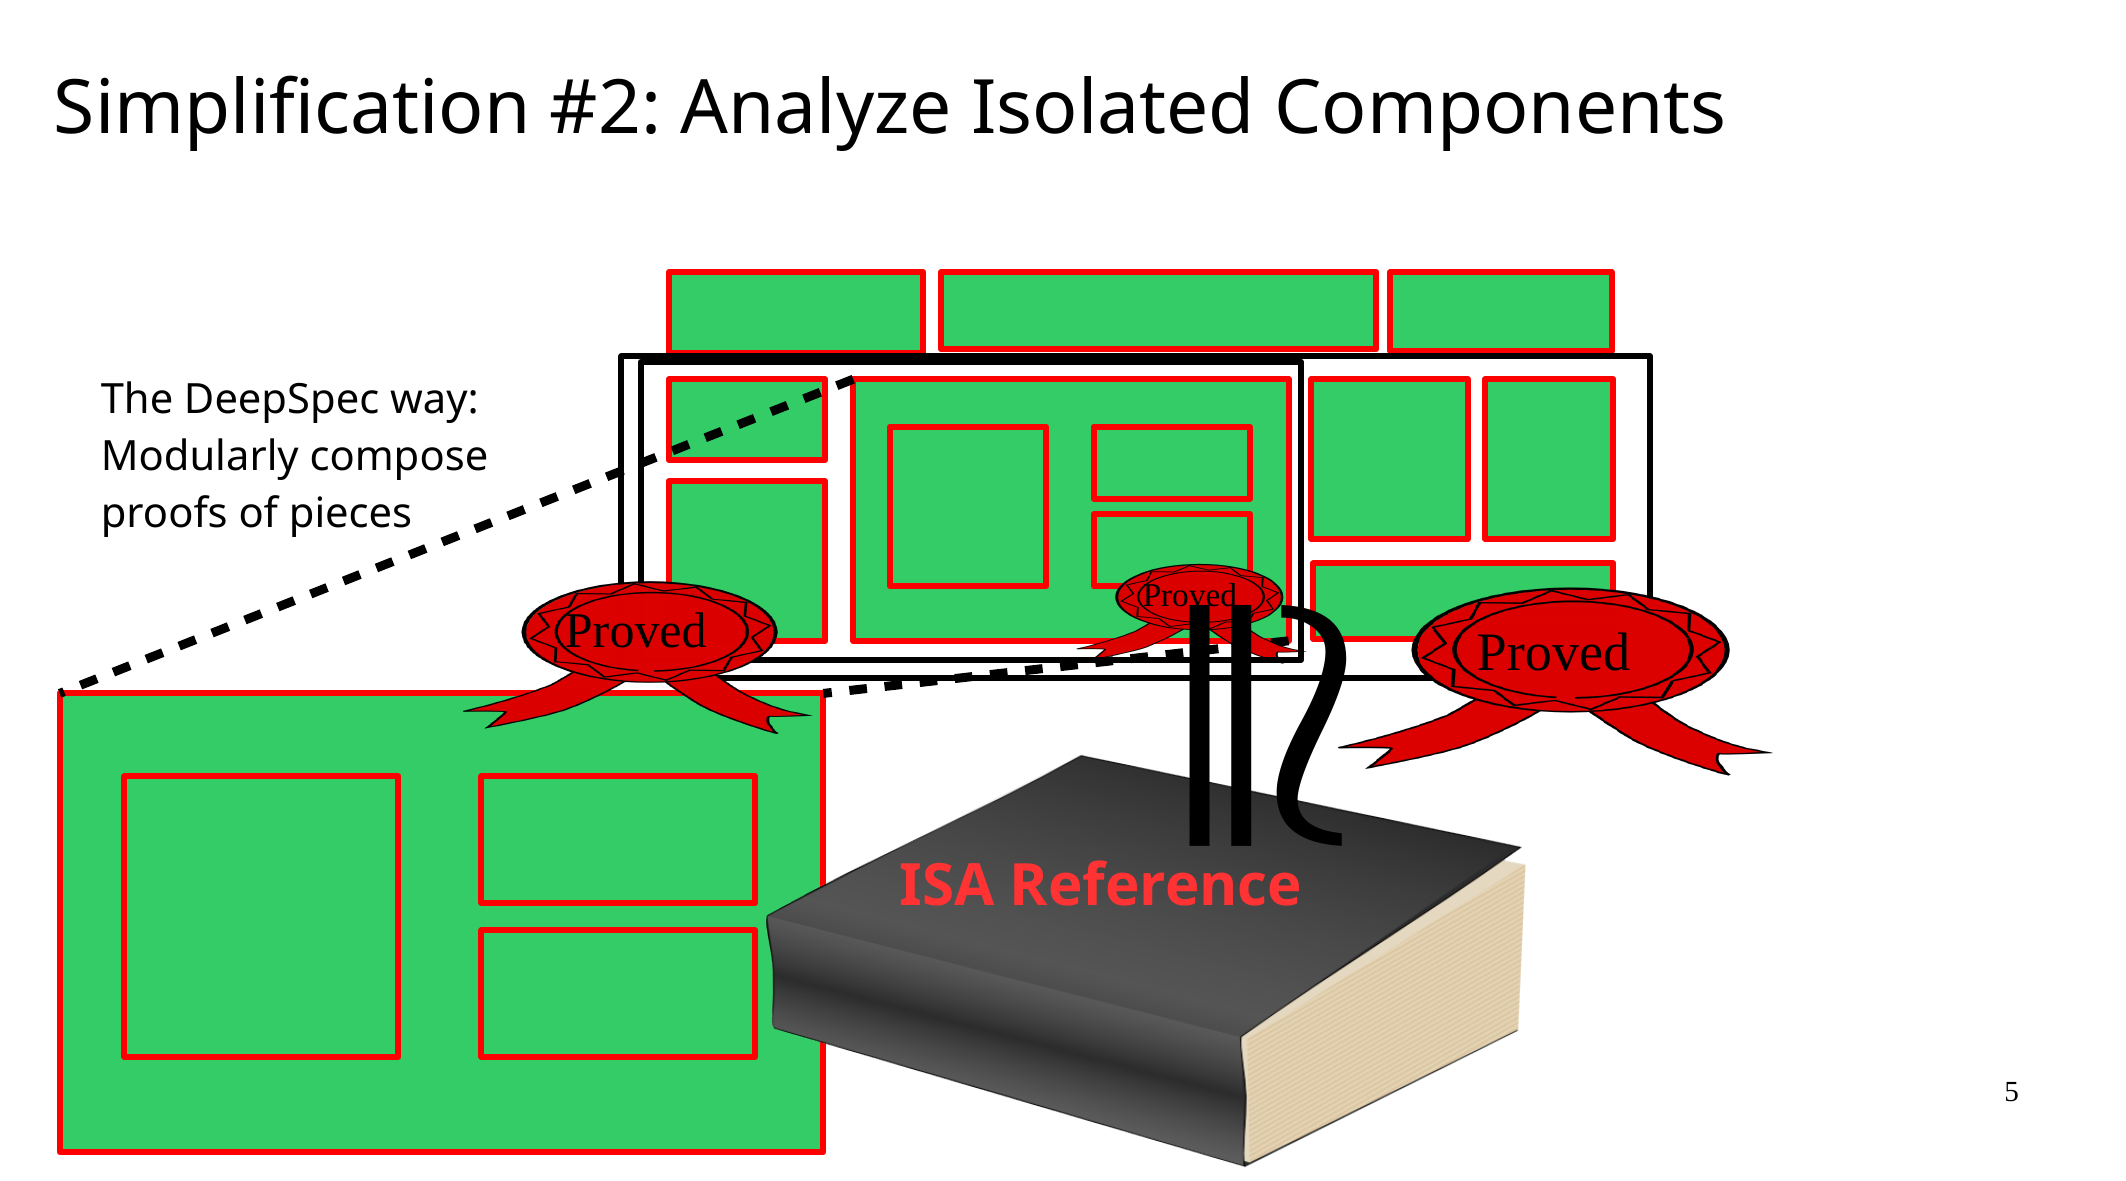

Simplification #2: Analyze Isolated Components
Proved
The DeepSpec way:
Modularly compose proofs of pieces
Proved
≅
ISA Reference
Proved
5